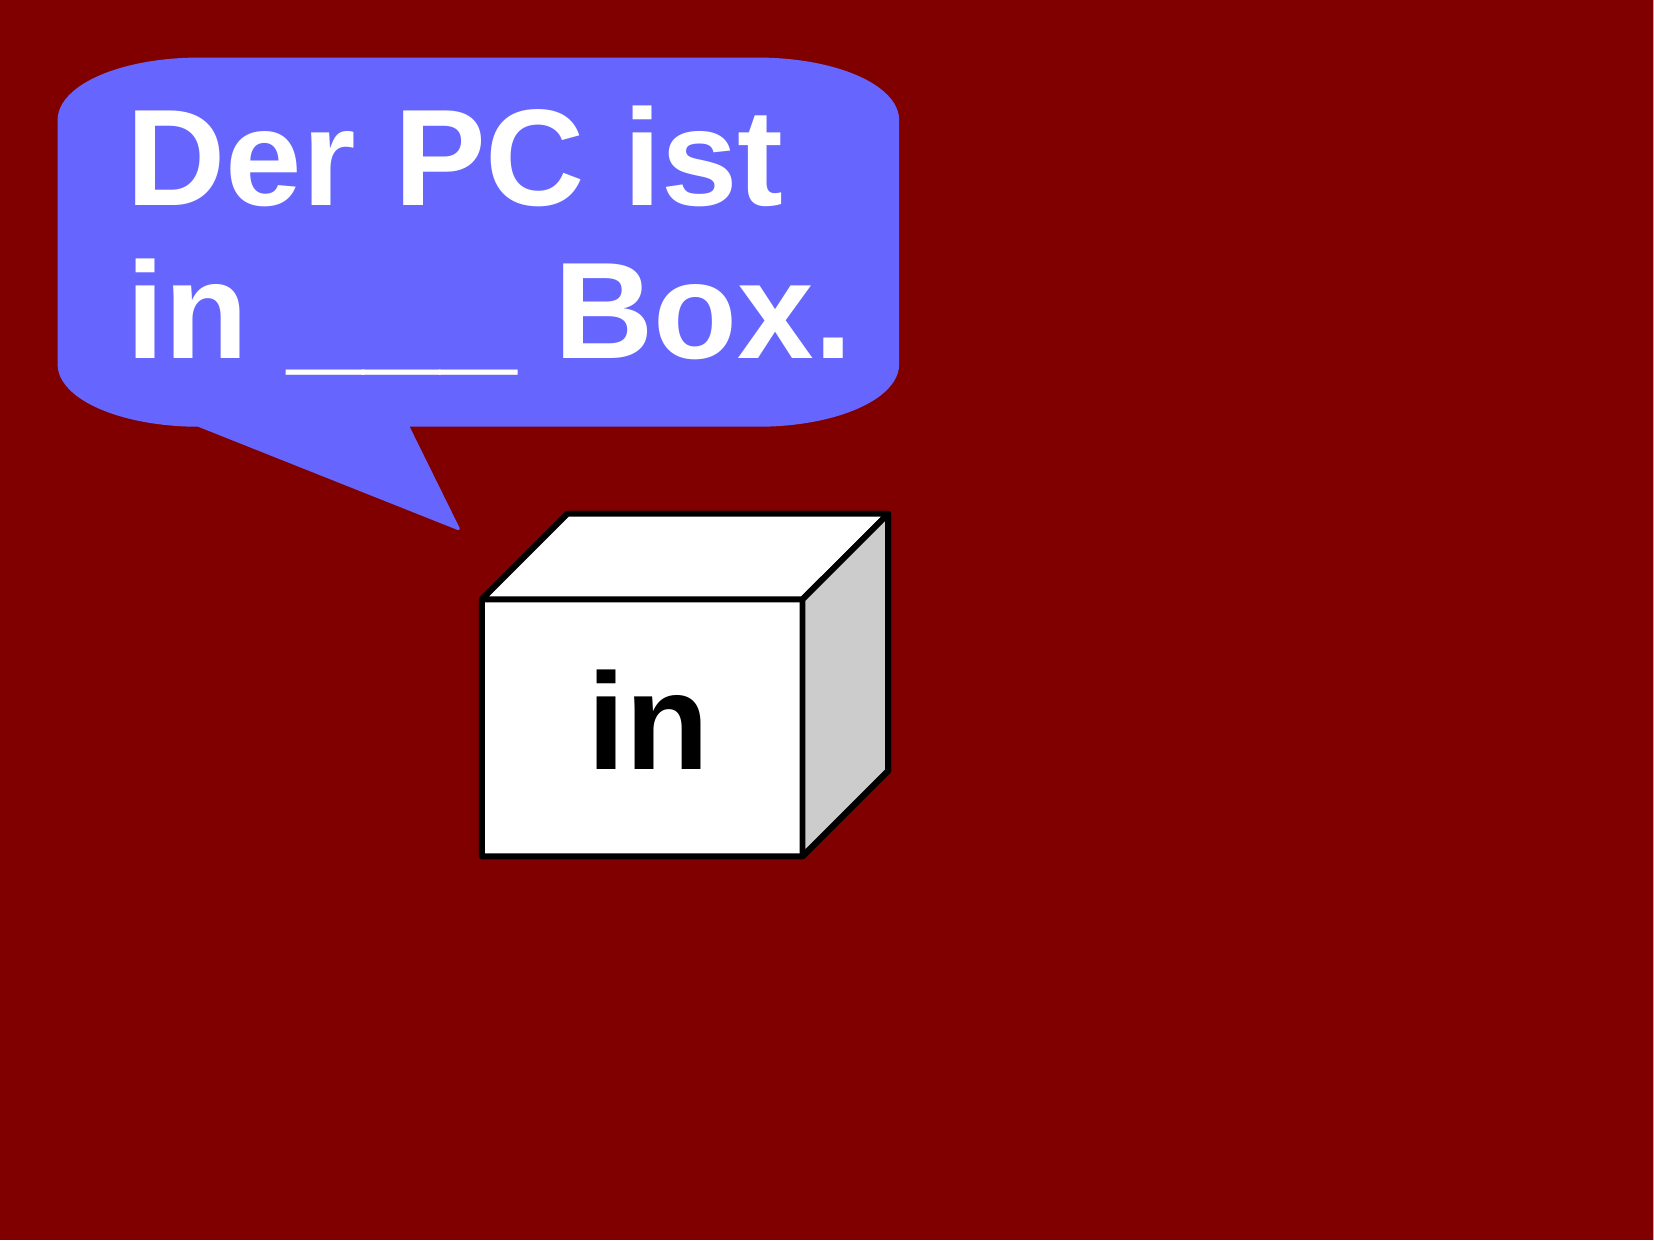

Der PC ist
in ___ Box.
in